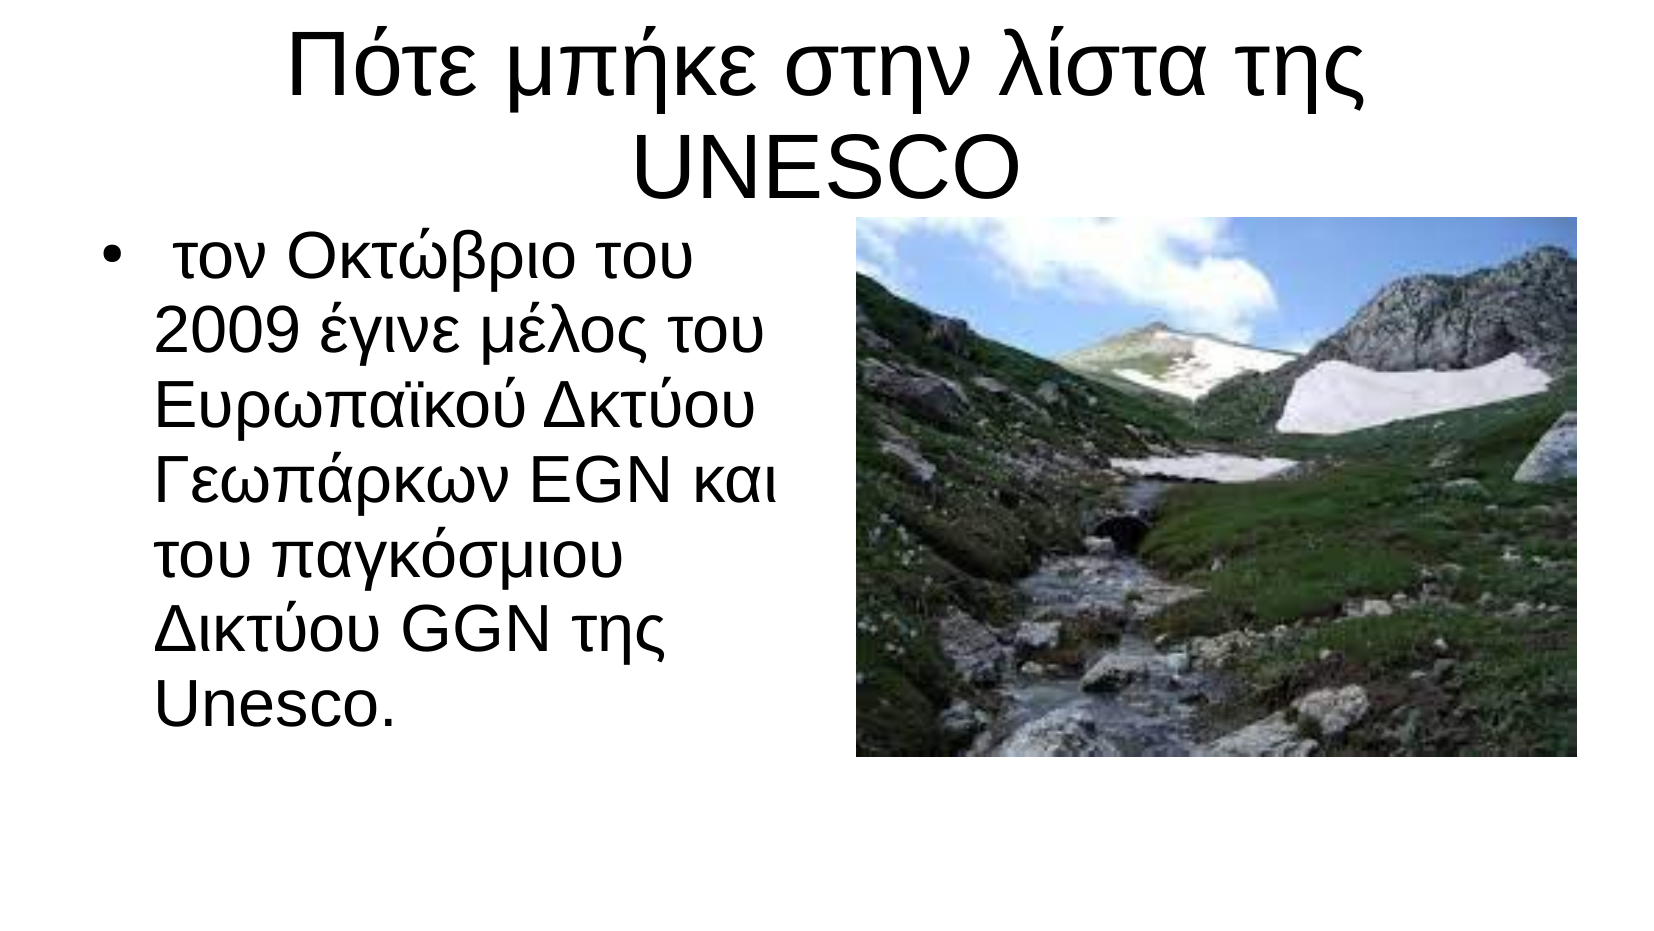

# Πότε μπήκε στην λίστα της UNESCO
 τον Οκτώβριο του 2009 έγινε μέλος του Ευρωπαϊκού Δκτύου Γεωπάρκων EGN και του παγκόσμιου Δικτύου GGN της Unesco.